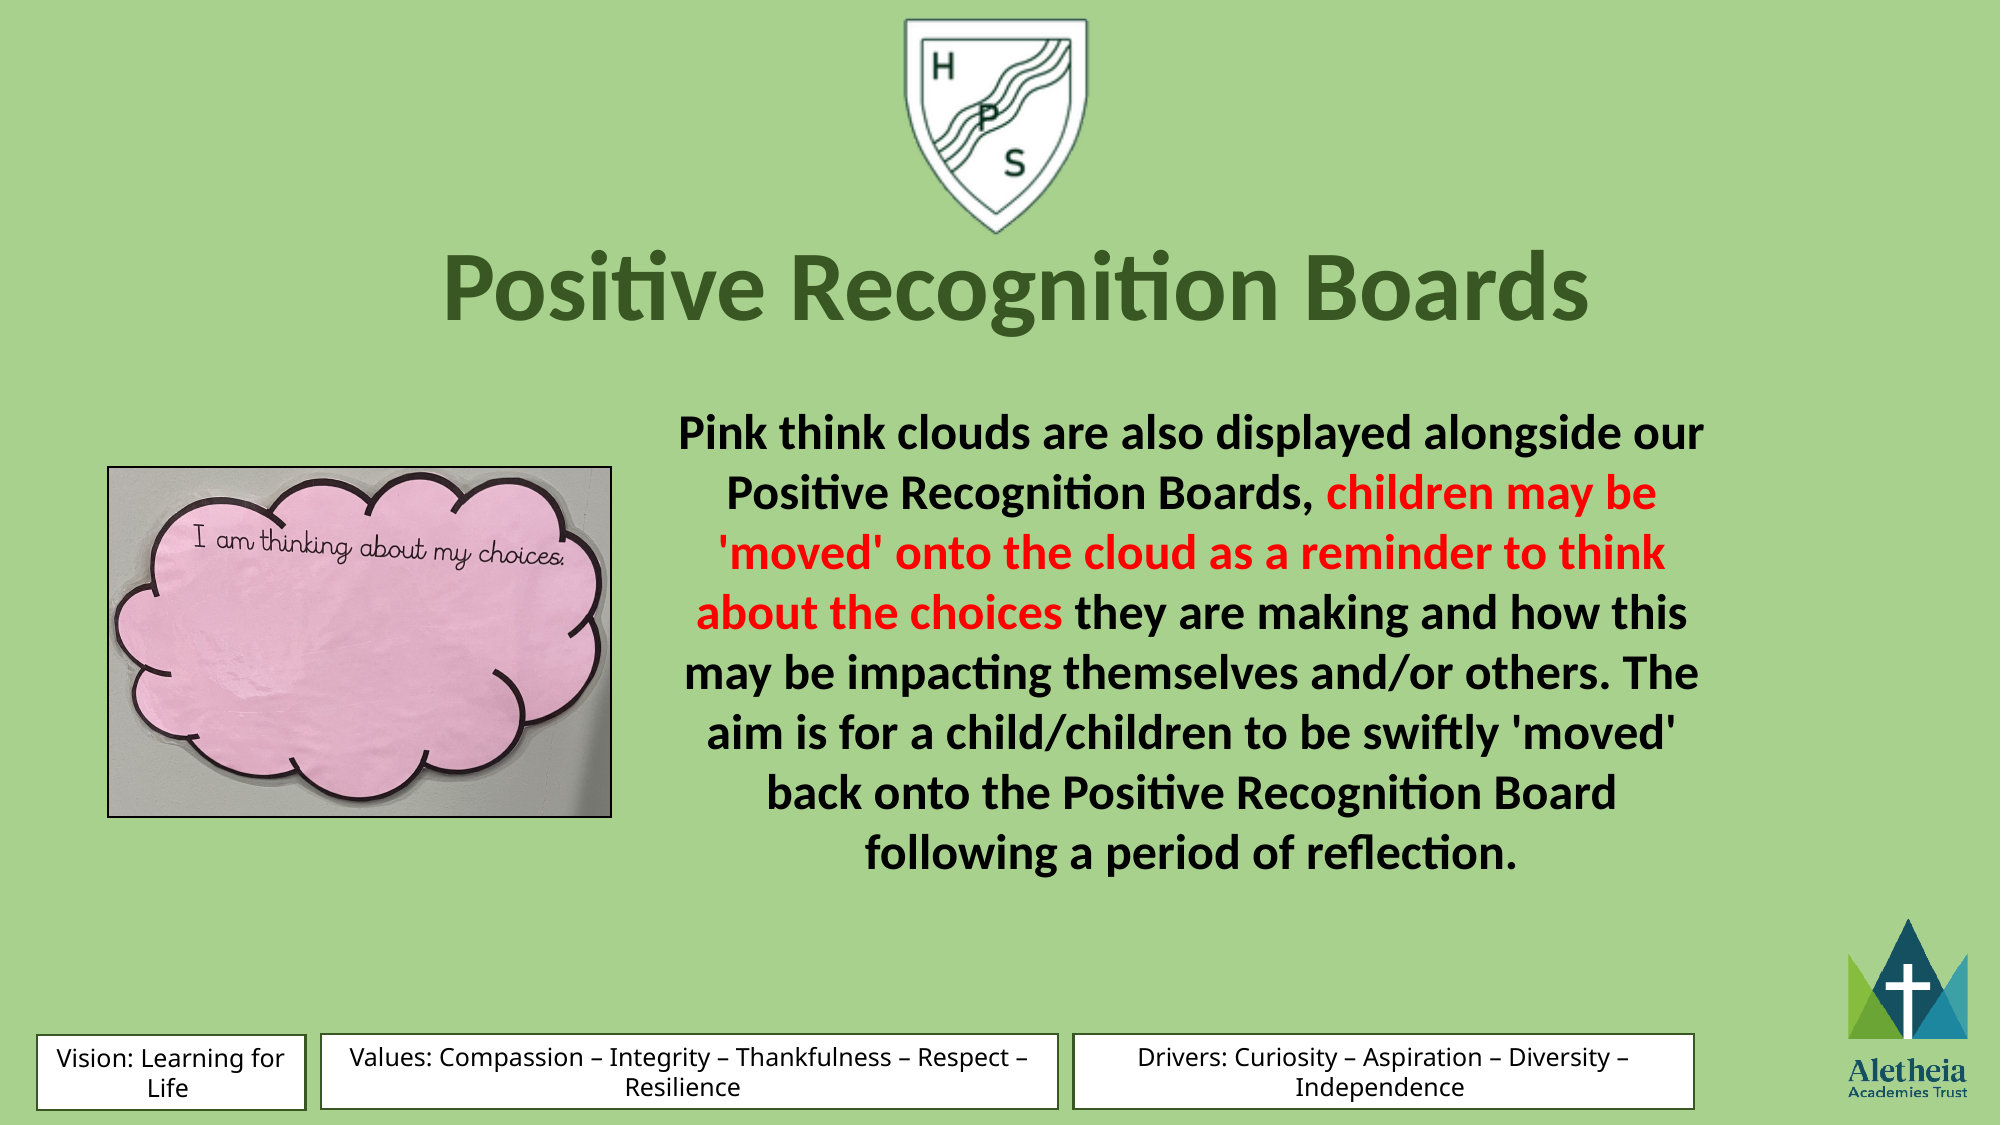

Positive Recognition Boards
Pink think clouds are also displayed alongside our Positive Recognition Boards, children may be 'moved' onto the cloud as a reminder to think about the choices they are making and how this may be impacting themselves and/or others. The aim is for a child/children to be swiftly 'moved' back onto the Positive Recognition Board following a period of reflection.
Values: Compassion – Integrity – Thankfulness – Respect – Resilience
Drivers: Curiosity – Aspiration – Diversity – Independence
Vision: Learning for Life